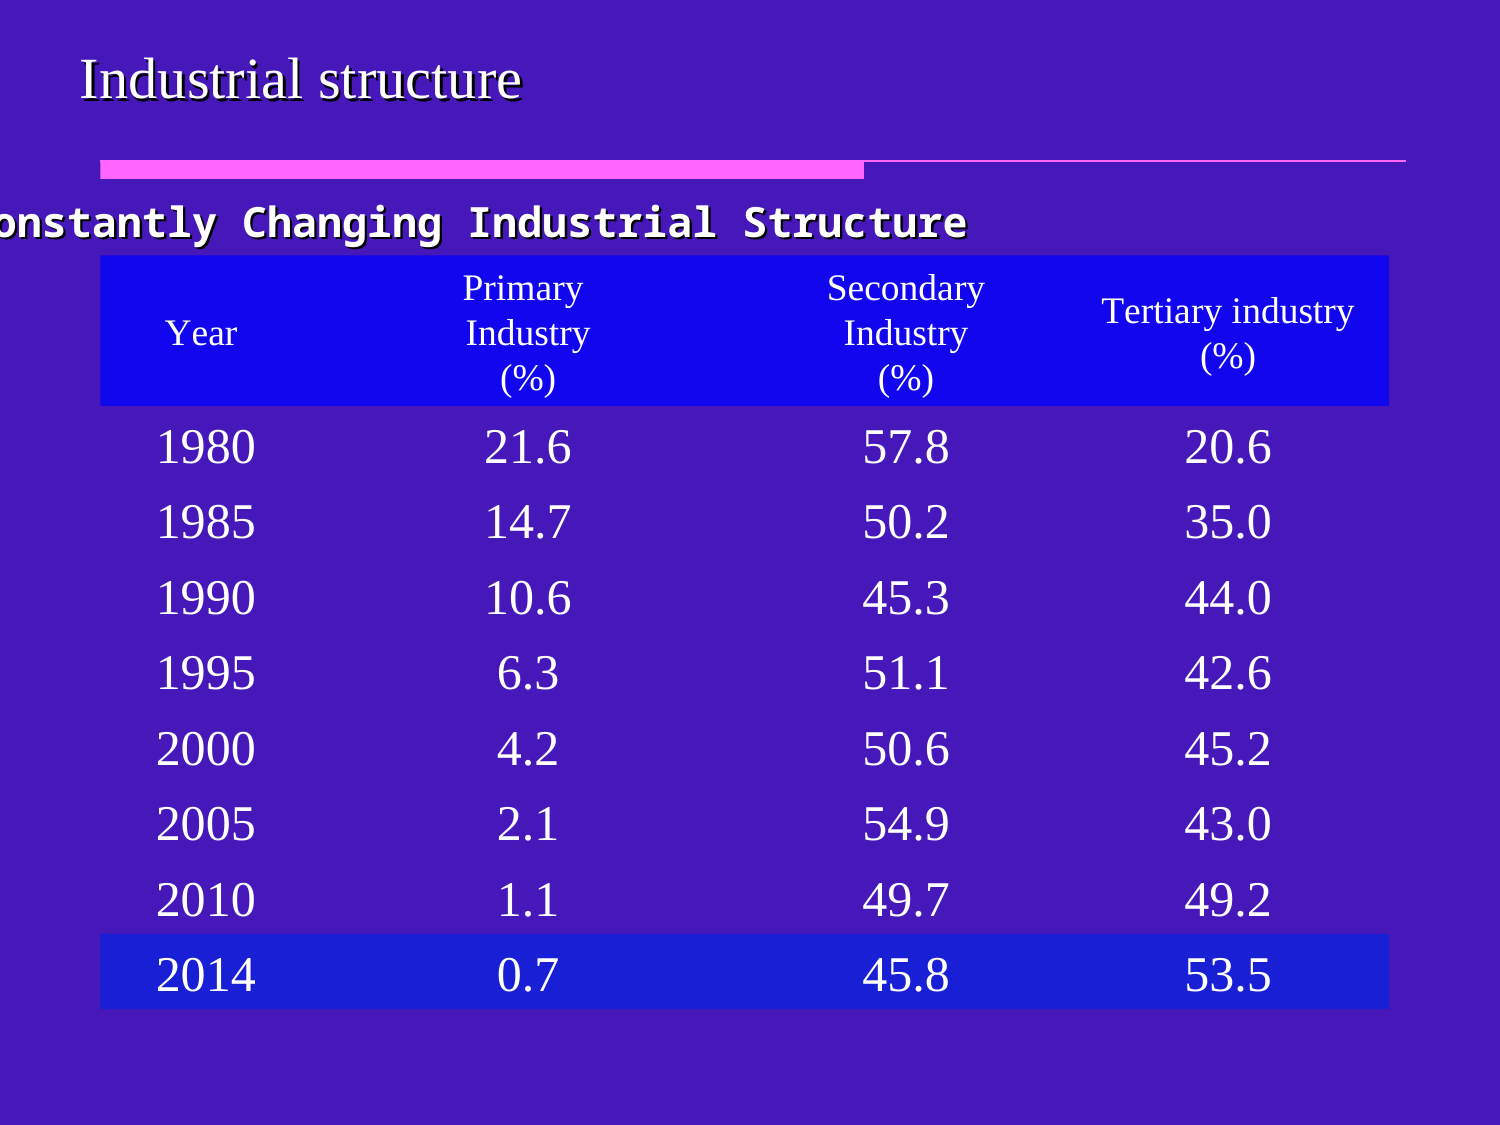

# Industrial structure
Constantly Changing Industrial Structure
| Year | Primary Industry (%) | Secondary Industry (%) | Tertiary industry (%) |
| --- | --- | --- | --- |
| 1980 | 21.6 | 57.8 | 20.6 |
| 1985 | 14.7 | 50.2 | 35.0 |
| 1990 | 10.6 | 45.3 | 44.0 |
| 1995 | 6.3 | 51.1 | 42.6 |
| 2000 | 4.2 | 50.6 | 45.2 |
| 2005 | 2.1 | 54.9 | 43.0 |
| 2010 | 1.1 | 49.7 | 49.2 |
| 2014 | 0.7 | 45.8 | 53.5 |